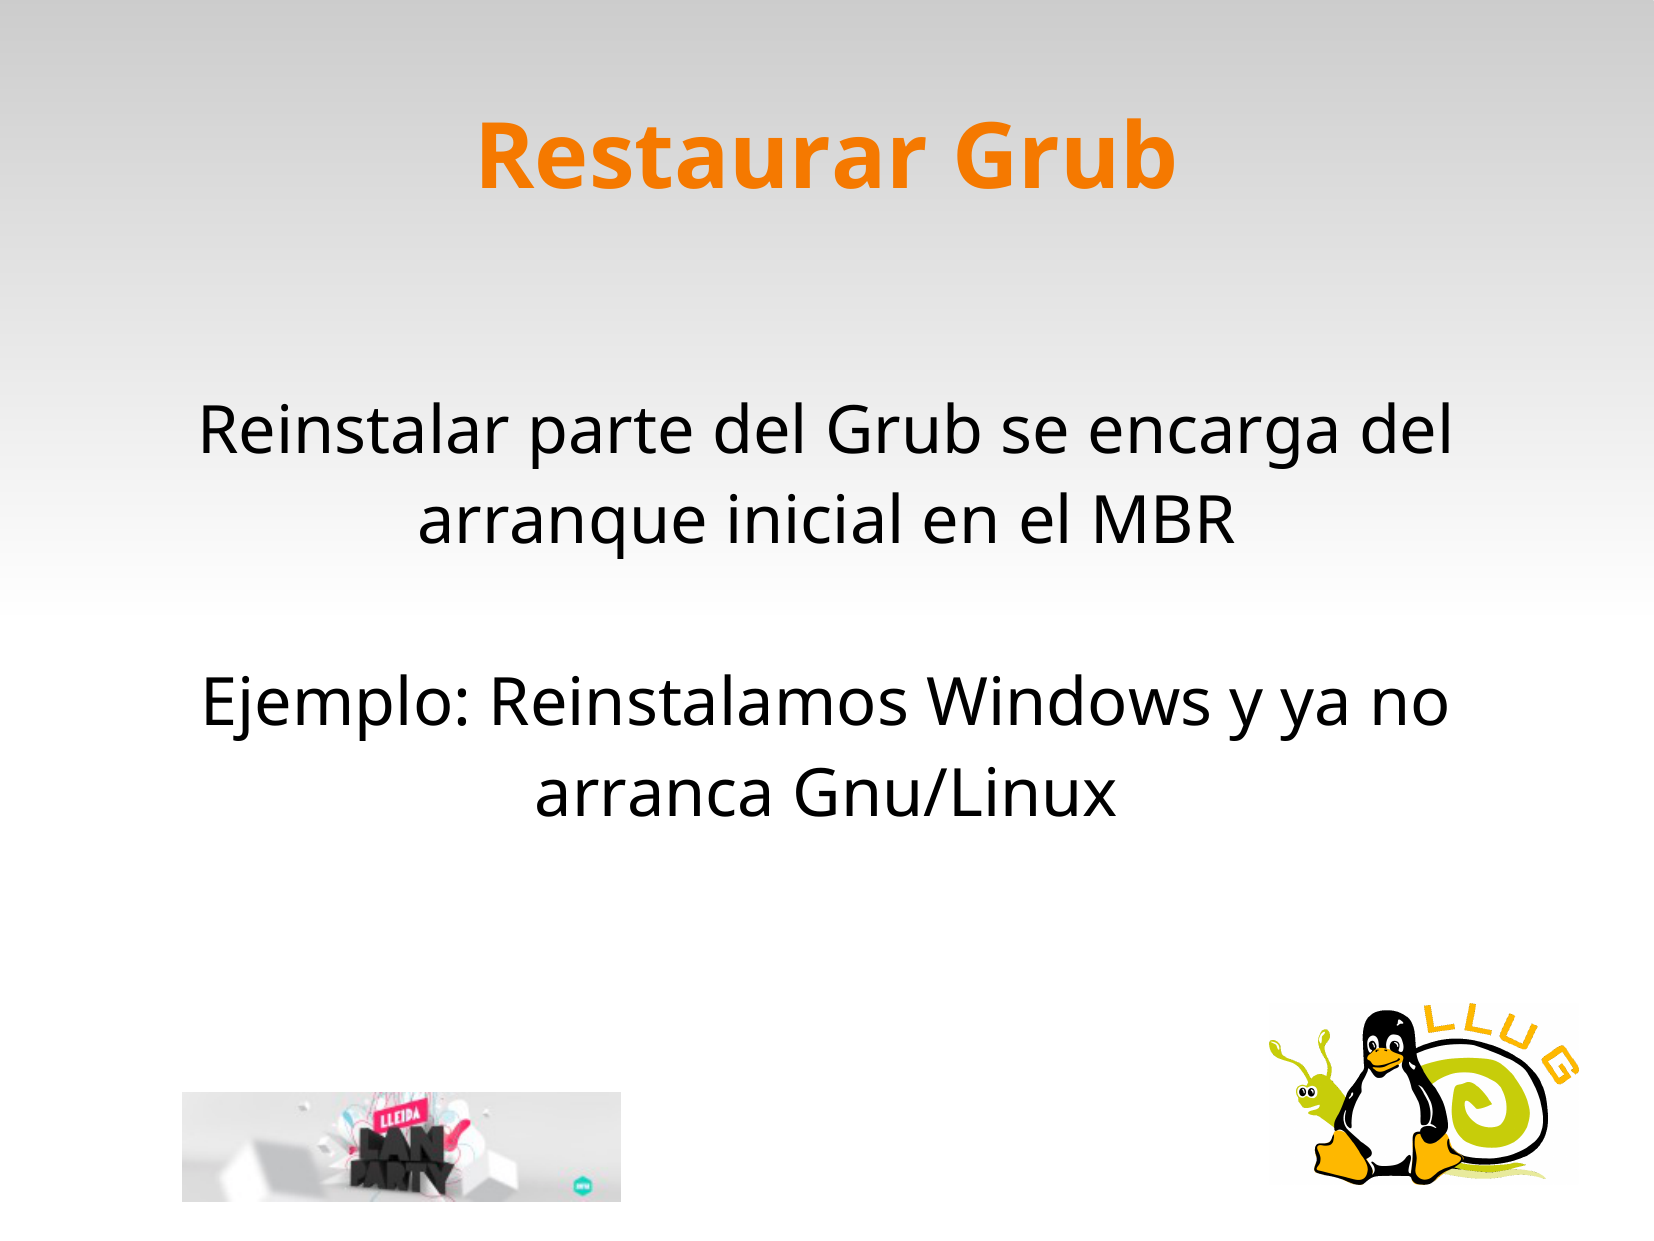

# Restaurar Grub
Reinstalar parte del Grub se encarga del arranque inicial en el MBR
Ejemplo: Reinstalamos Windows y ya no arranca Gnu/Linux